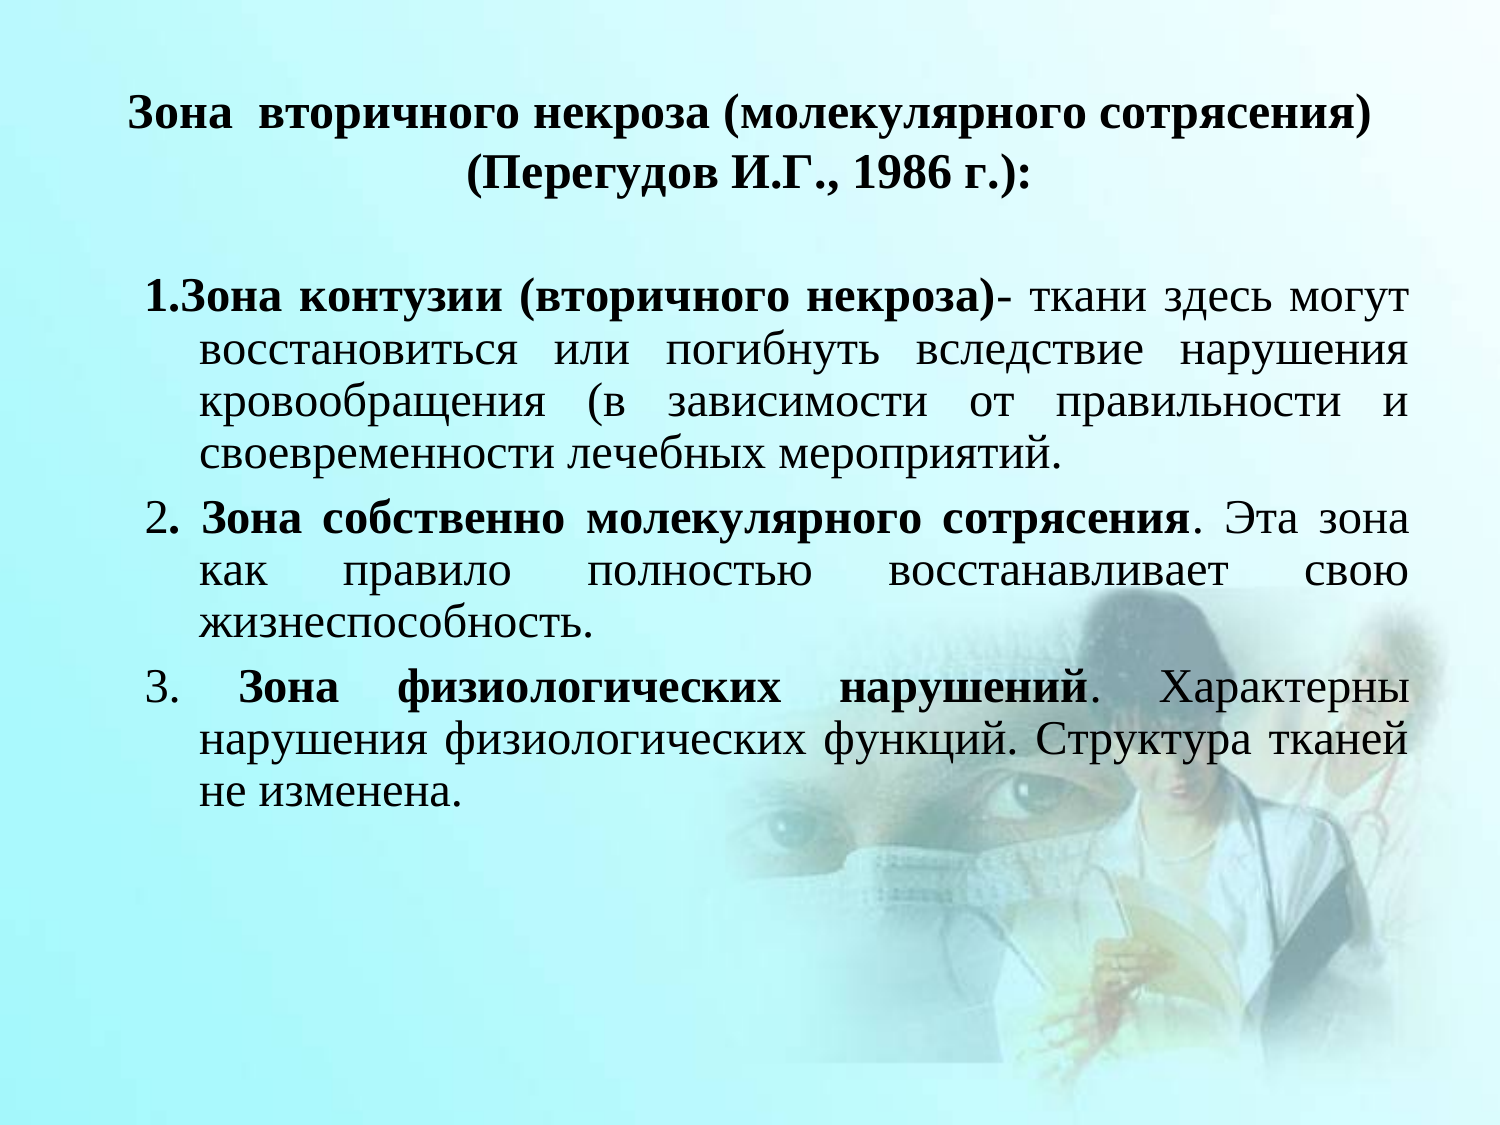

# Зона вторичного некроза (молекулярного сотрясения) (Перегудов И.Г., 1986 г.):
1.Зона контузии (вторичного некроза)- ткани здесь могут восстановиться или погибнуть вследствие нарушения кровообращения (в зависимости от правильности и своевременности лечебных мероприятий.
2. Зона собственно молекулярного сотрясения. Эта зона как правило полностью восстанавливает свою жизнеспособность.
3. Зона физиологических нарушений. Характерны нарушения физиологических функций. Структура тканей не изменена.